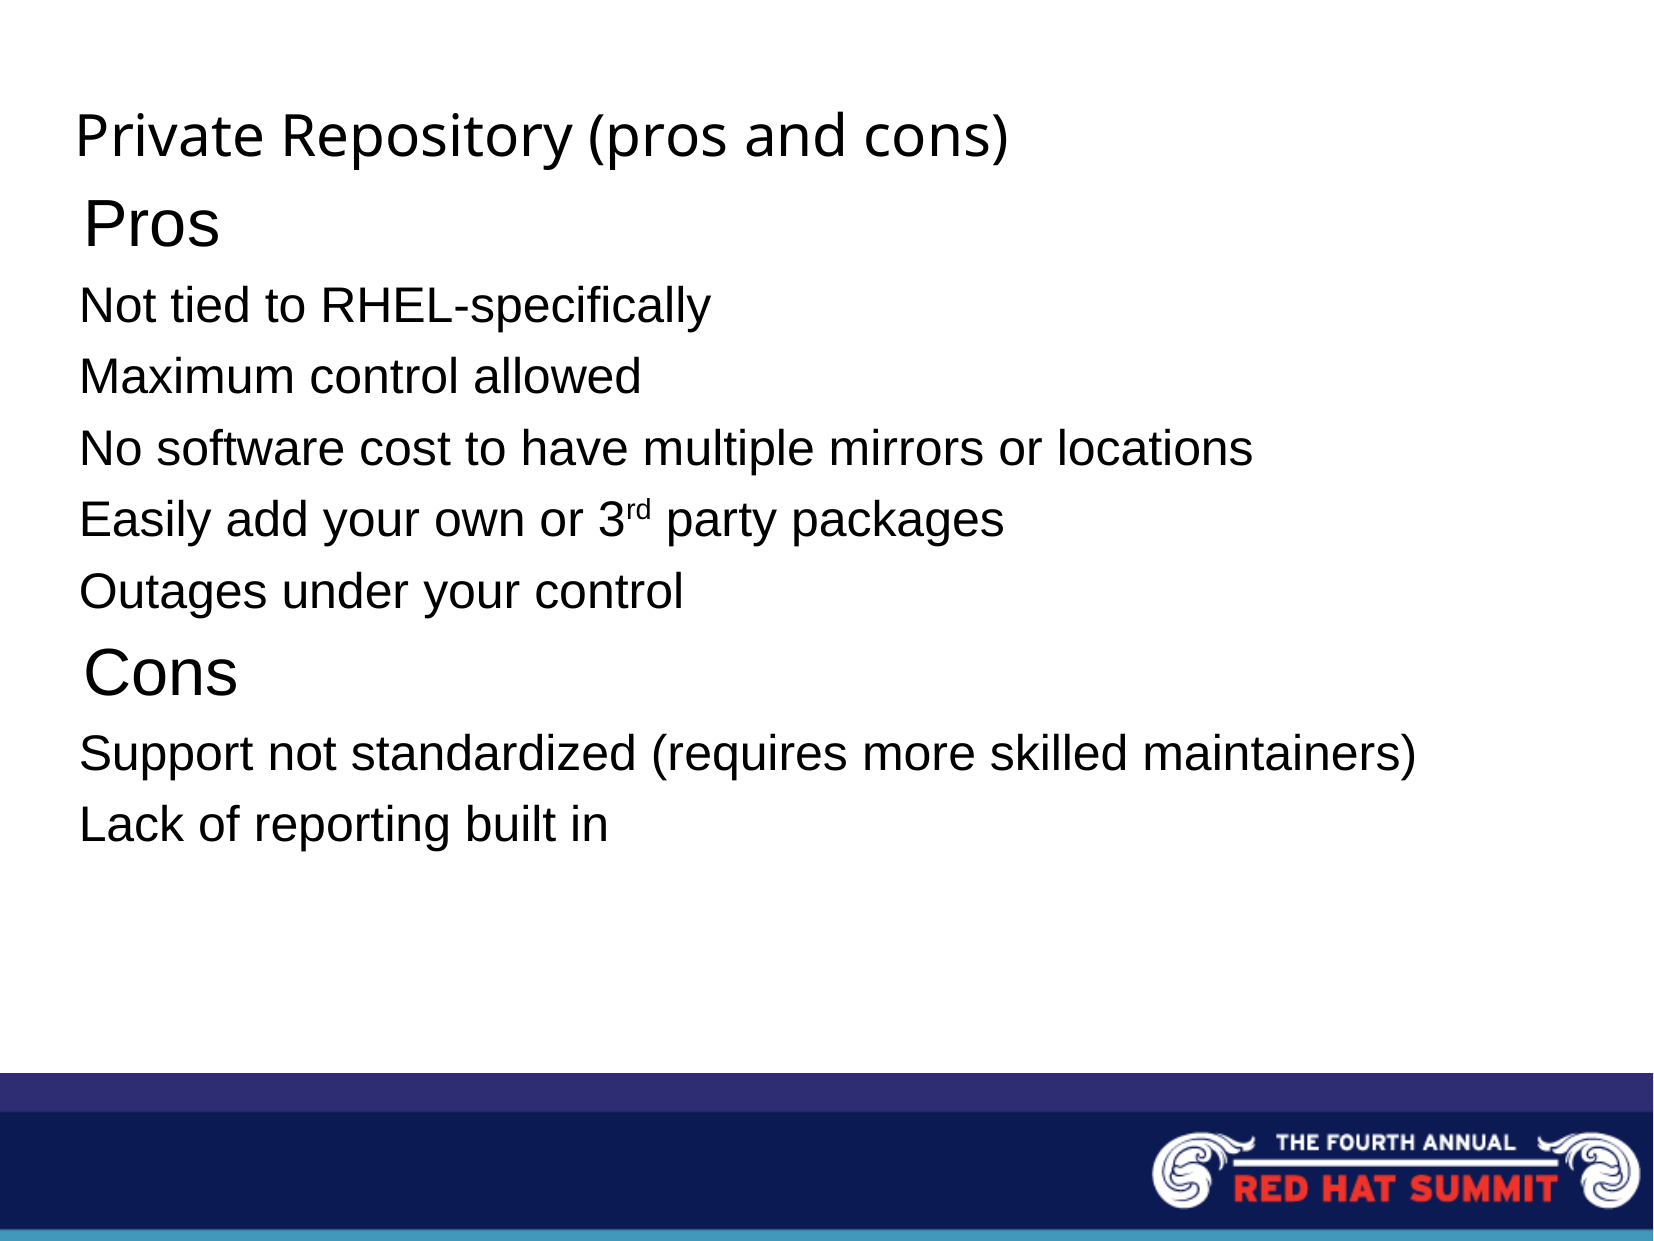

# Private Repository (pros and cons)
 Pros
 Not tied to RHEL-specifically
 Maximum control allowed
 No software cost to have multiple mirrors or locations
 Easily add your own or 3rd party packages
 Outages under your control
 Cons
 Support not standardized (requires more skilled maintainers)
 Lack of reporting built in